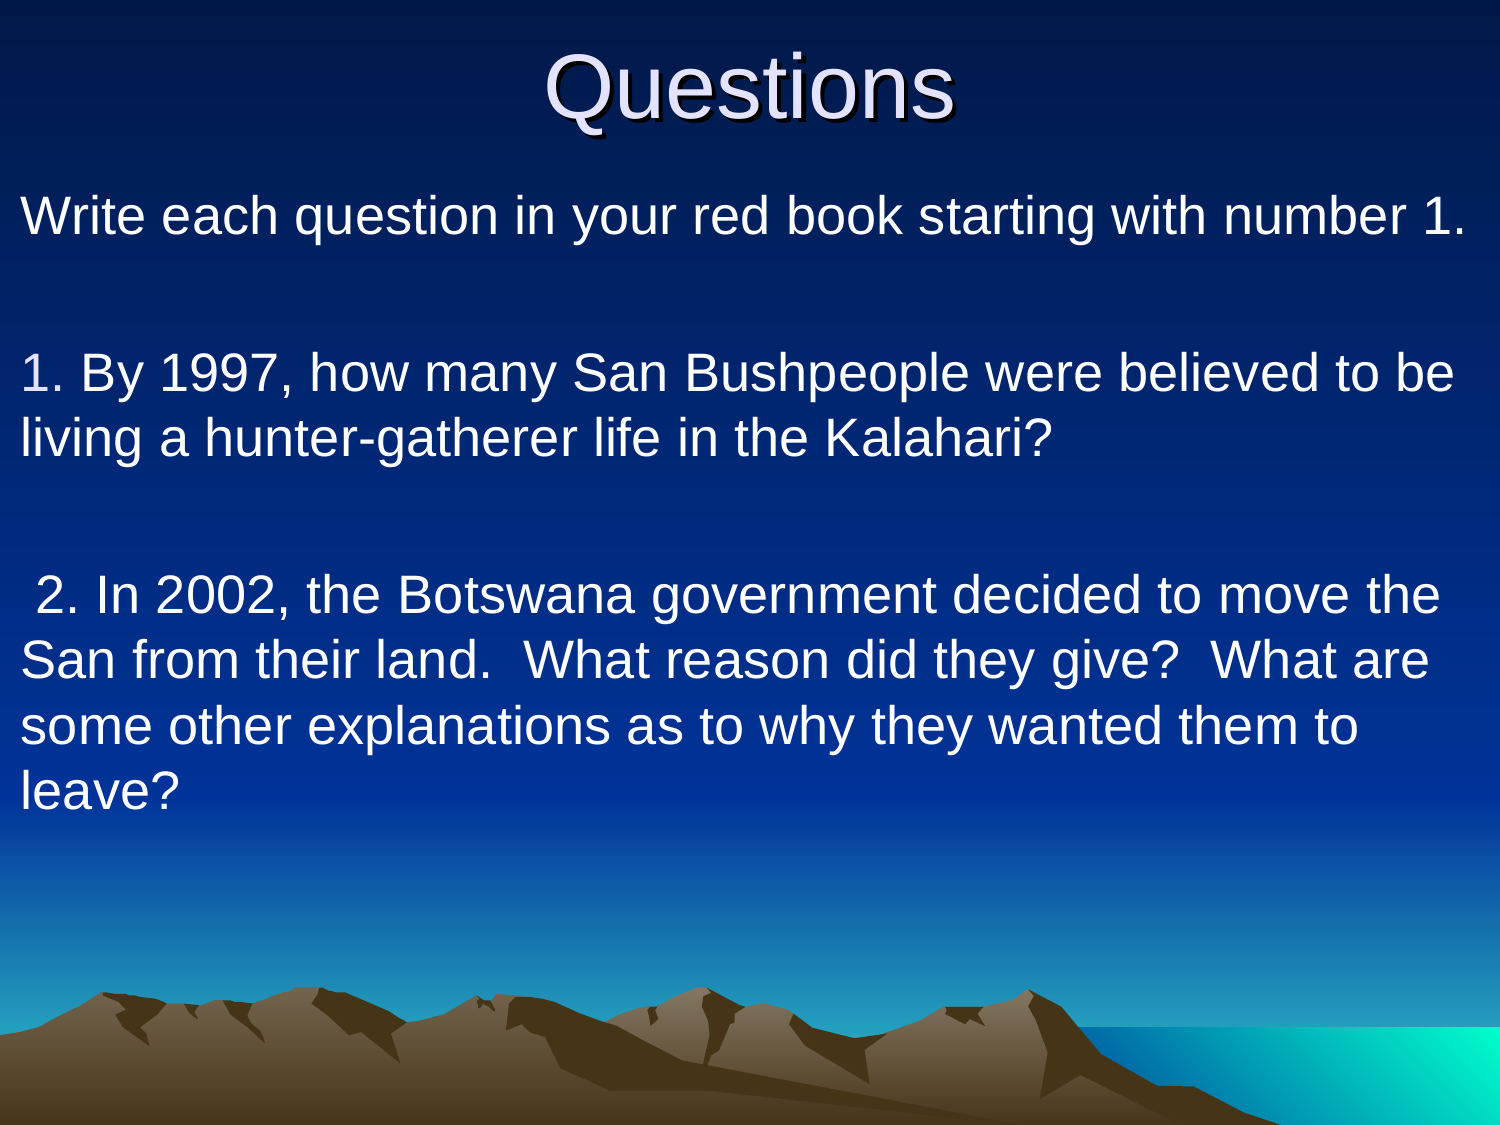

# Questions
Write each question in your red book starting with number 1.
 By 1997, how many San Bushpeople were believed to be living a hunter-gatherer life in the Kalahari?
 2. In 2002, the Botswana government decided to move the San from their land. What reason did they give? What are some other explanations as to why they wanted them to leave?